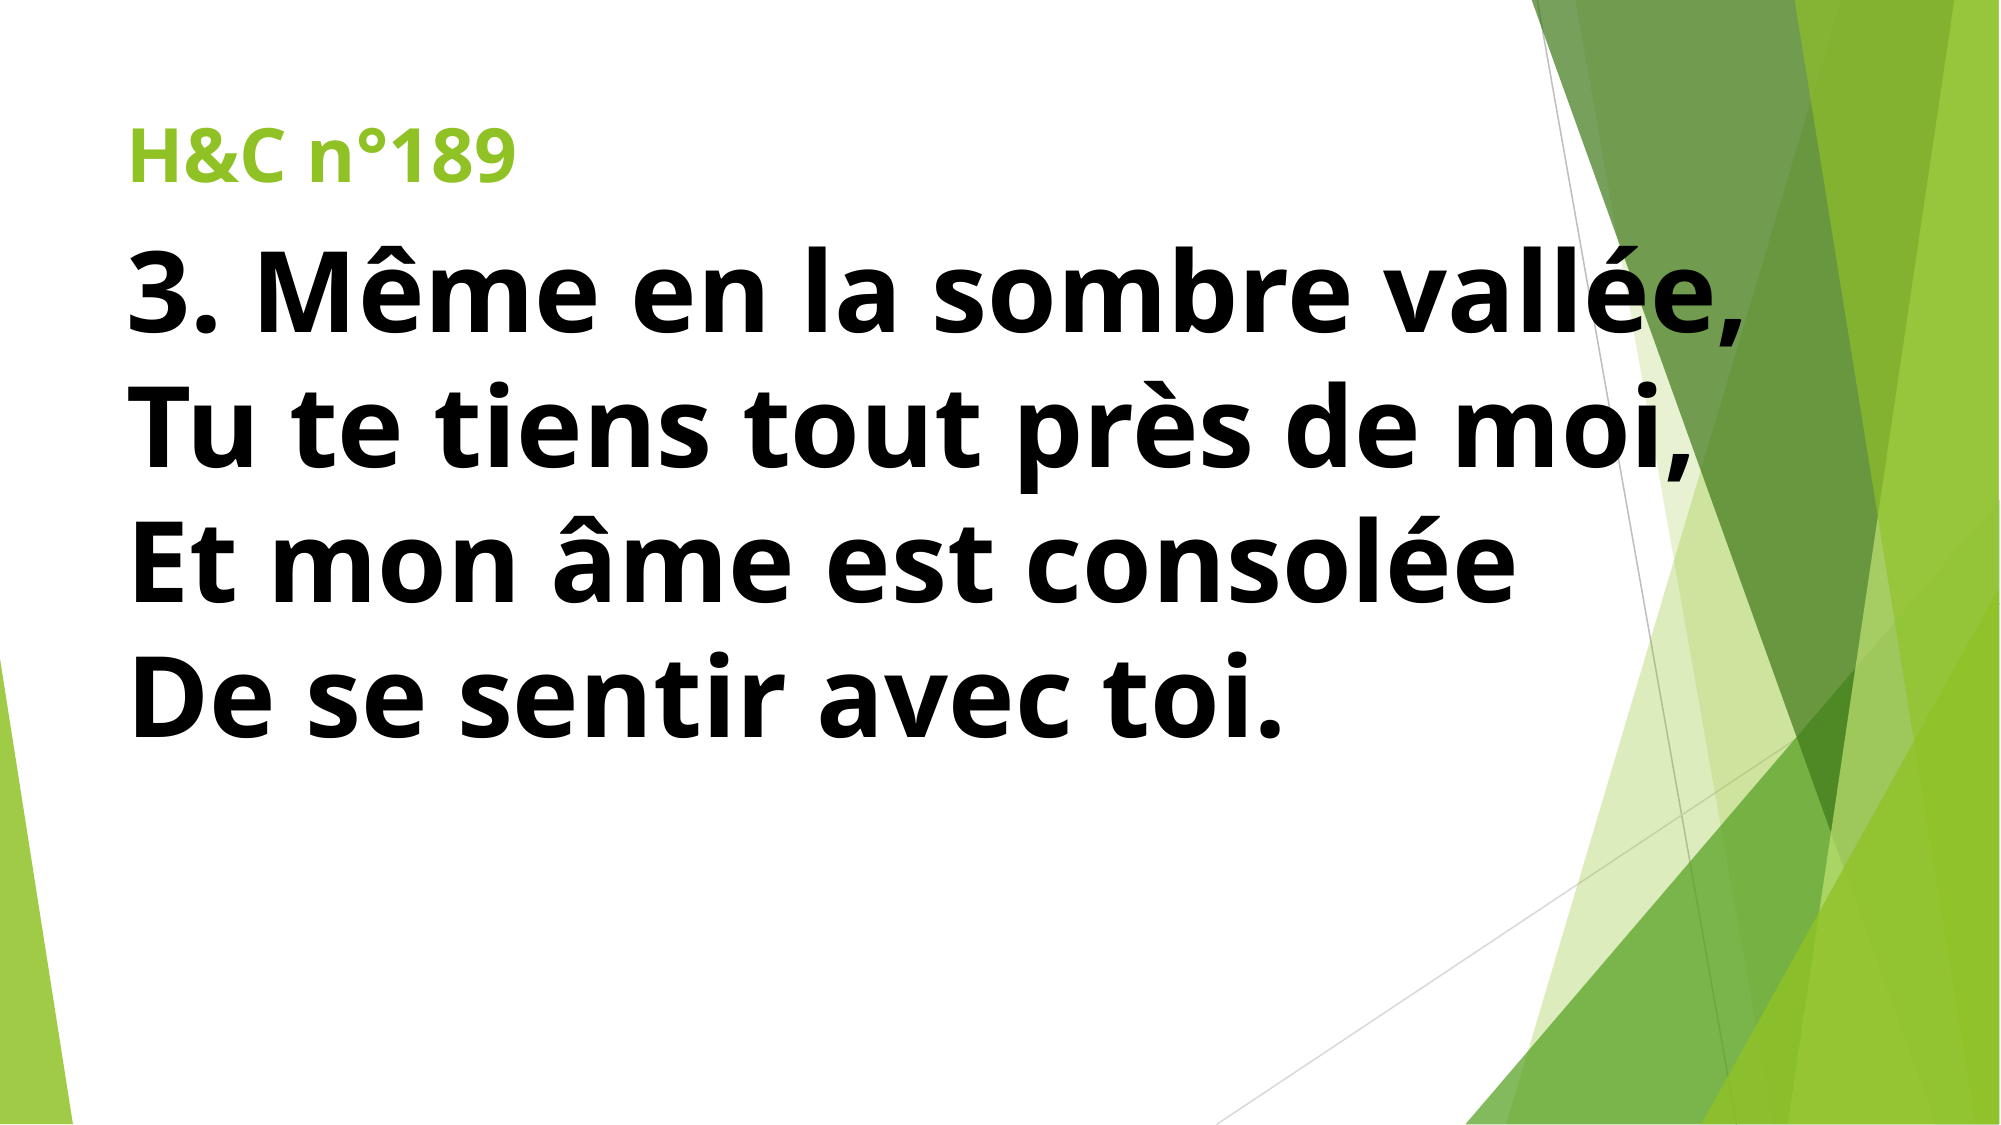

H&C n°189
3. Même en la sombre vallée,
Tu te tiens tout près de moi,
Et mon âme est consolée
De se sentir avec toi.